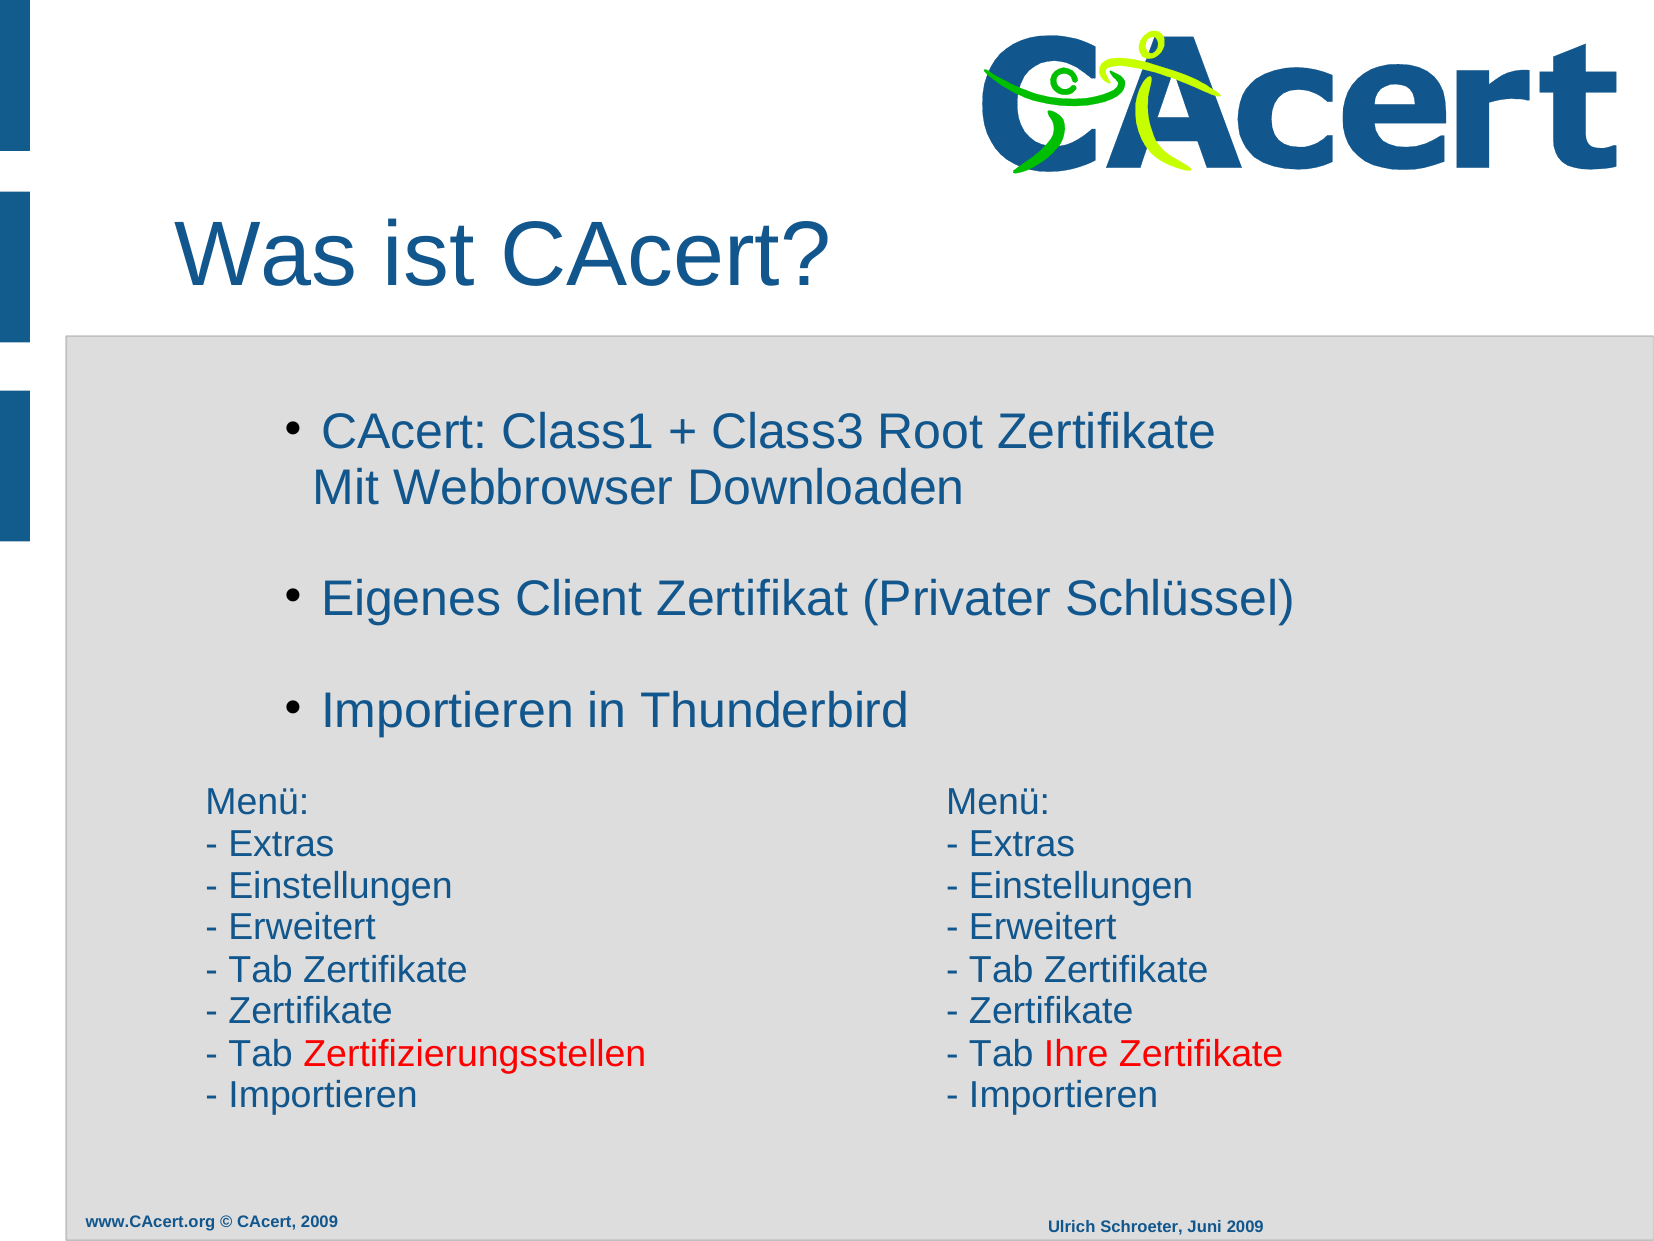

Was ist CAcert?
 CAcert: Class1 + Class3 Root Zertifikate
 Mit Webbrowser Downloaden
 Eigenes Client Zertifikat (Privater Schlüssel)
 Importieren in Thunderbird
Menü:
- Extras
- Einstellungen
- Erweitert
- Tab Zertifikate
- Zertifikate
- Tab Zertifizierungsstellen
- Importieren
Menü:
- Extras
- Einstellungen
- Erweitert
- Tab Zertifikate
- Zertifikate
- Tab Ihre Zertifikate
- Importieren